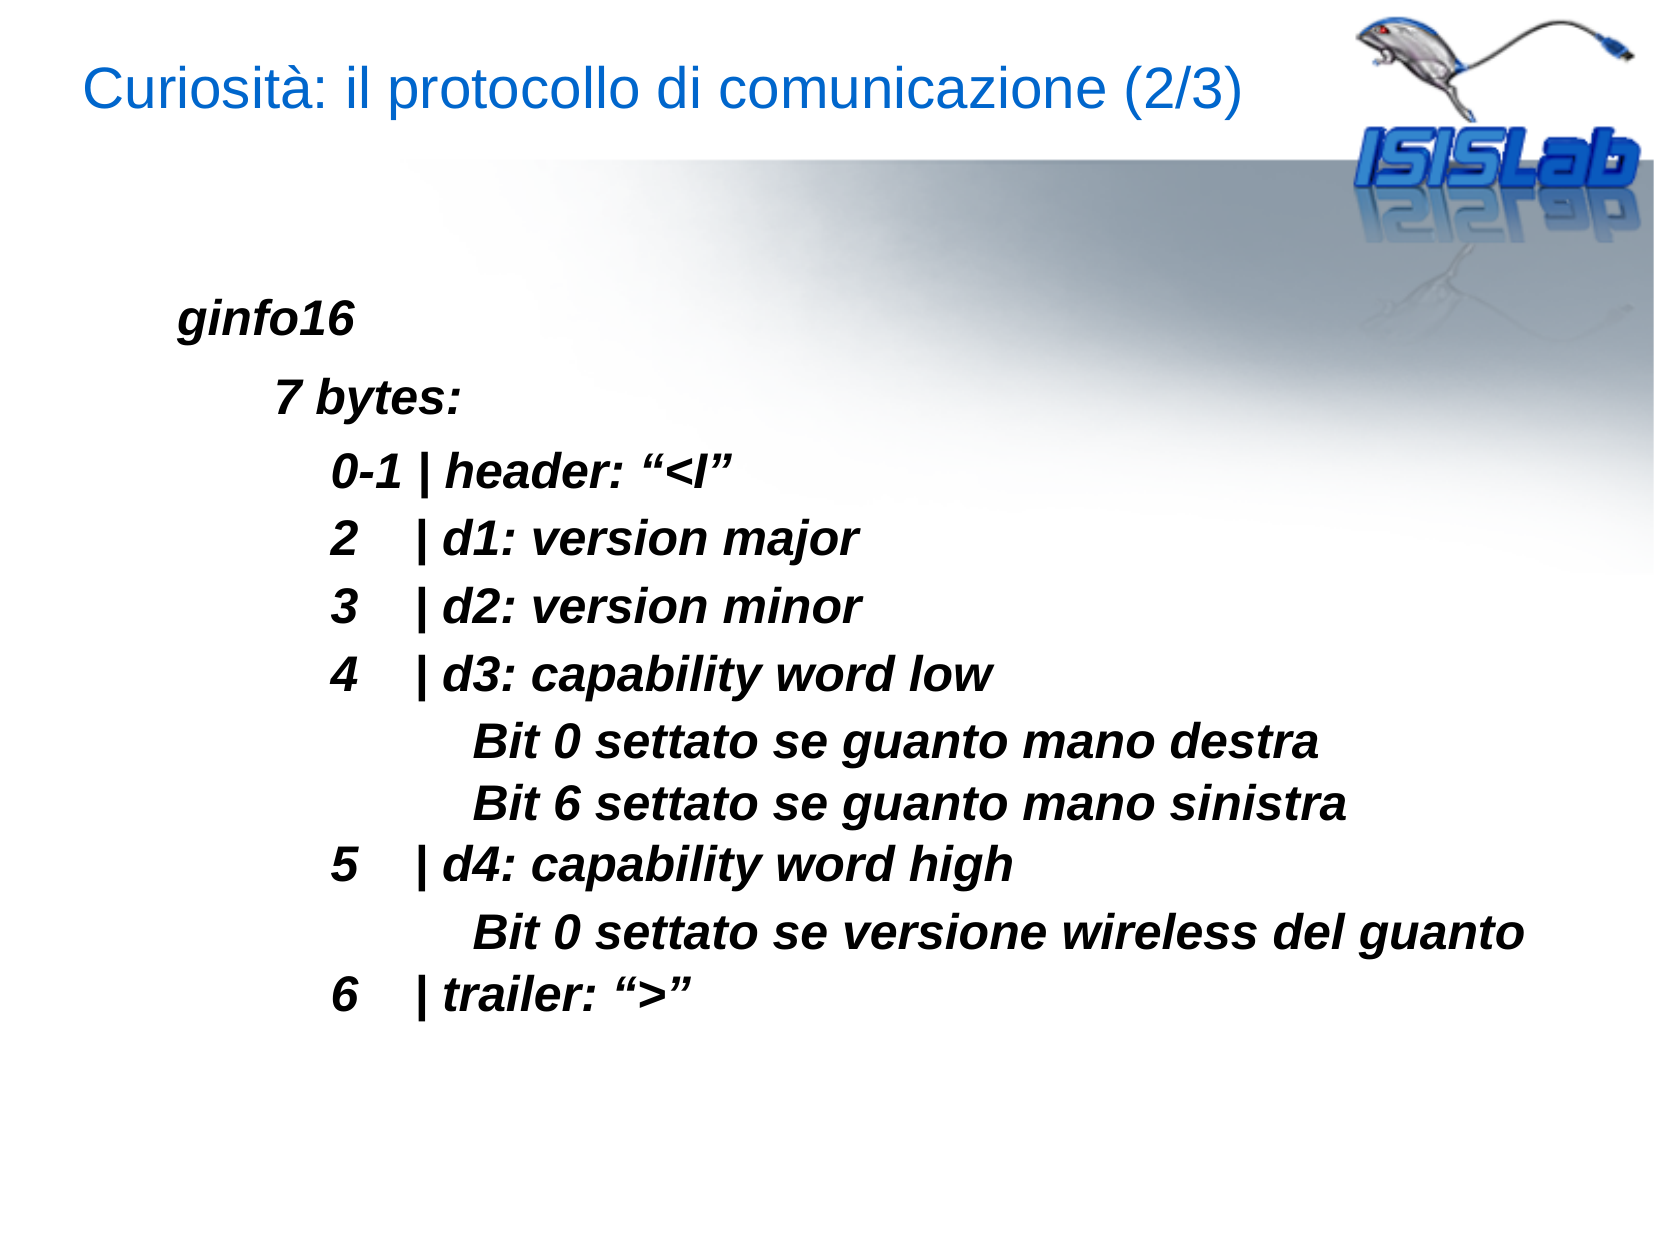

# Curiosità: il protocollo di comunicazione (2/3)
ginfo16
 7 bytes:
0-1 | header: “<I”
2 | d1: version major
3 | d2: version minor
4 | d3: capability word low
Bit 0 settato se guanto mano destra
Bit 6 settato se guanto mano sinistra
5 | d4: capability word high
Bit 0 settato se versione wireless del guanto
6 | trailer: “>”